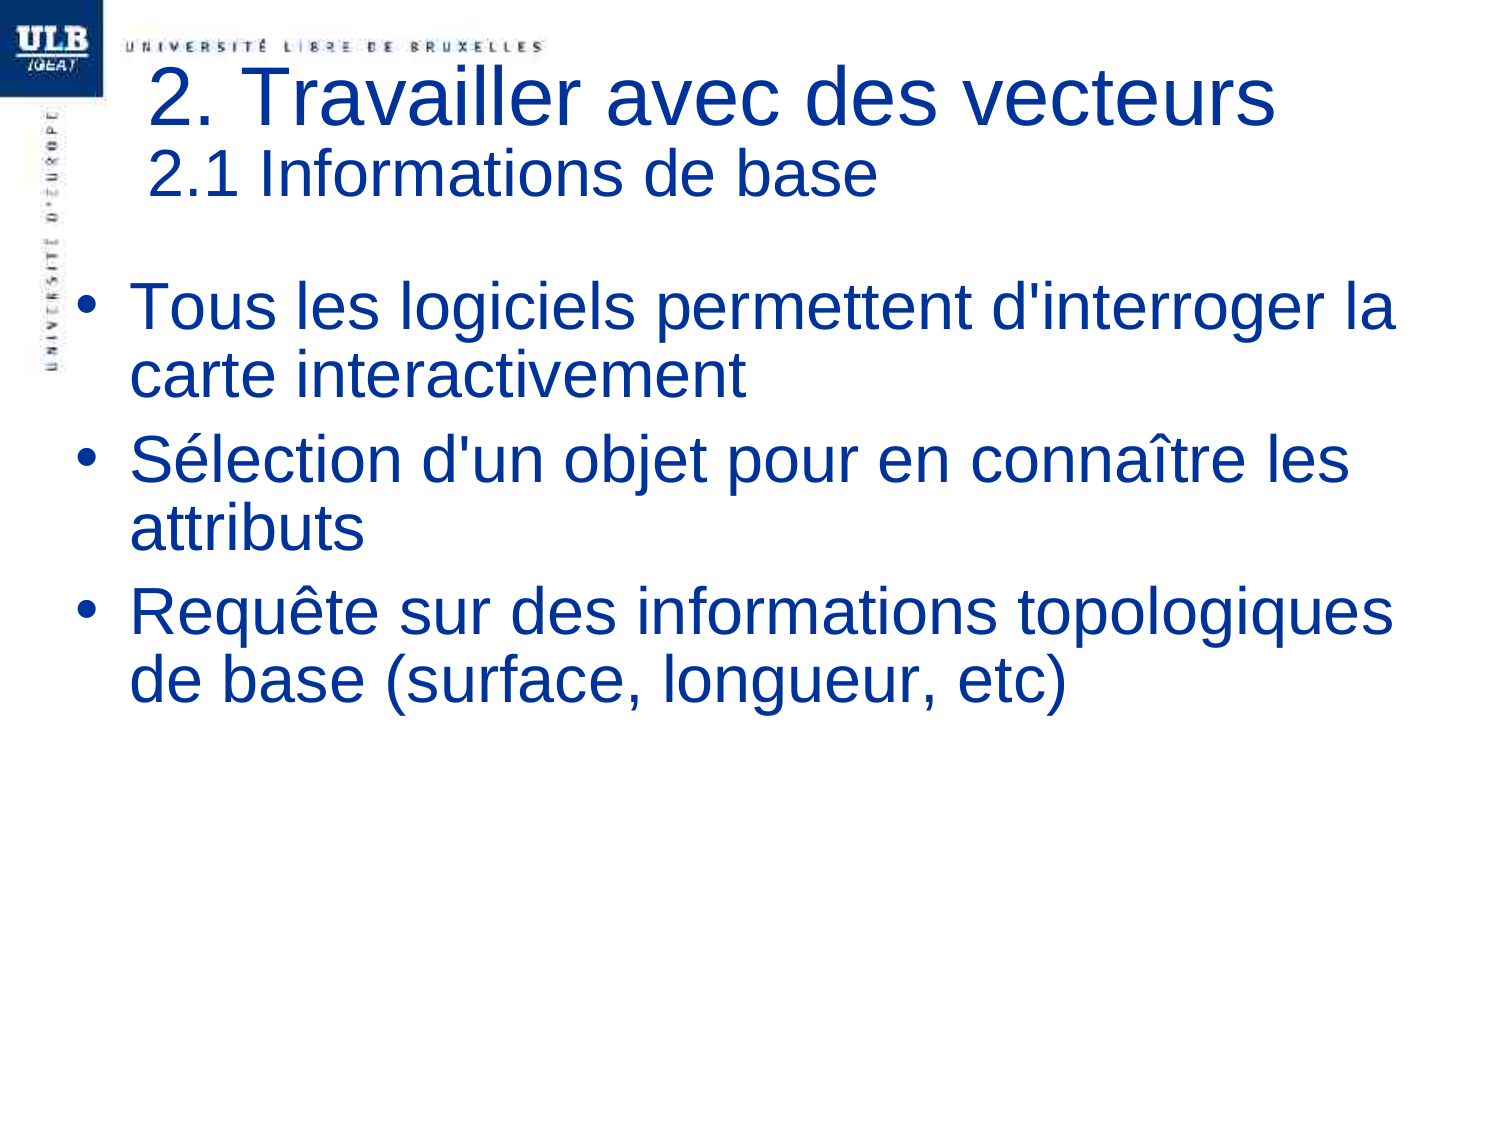

2. Travailler avec des vecteurs
2.1 Informations de base
Tous les logiciels permettent d'interroger la carte interactivement
Sélection d'un objet pour en connaître les attributs
Requête sur des informations topologiques de base (surface, longueur, etc)‏